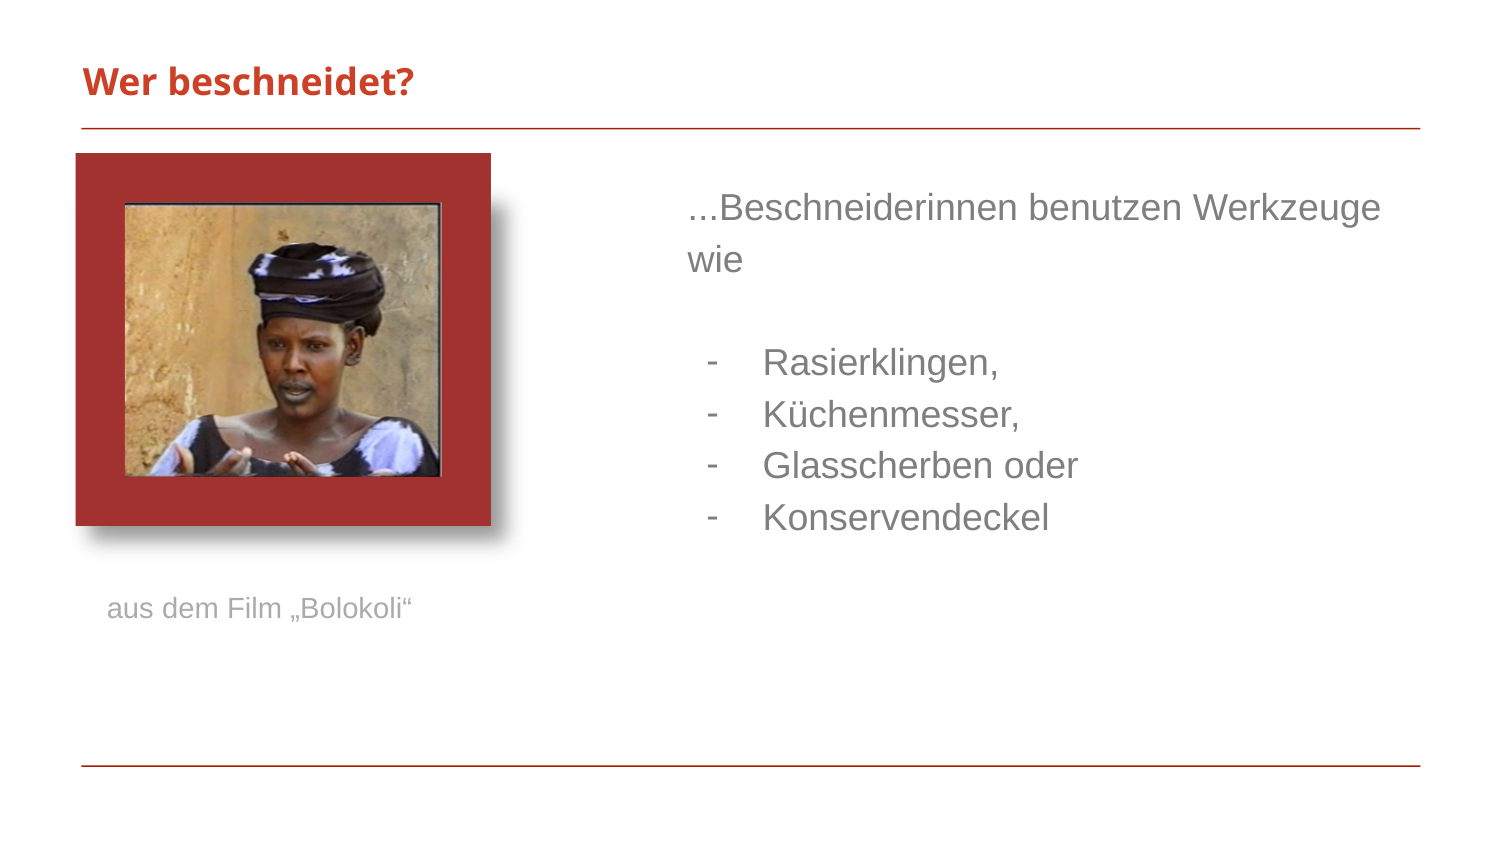

Wer beschneidet?
...Beschneiderinnen benutzen Werkzeuge wie
Rasierklingen,
Küchenmesser,
Glasscherben oder
Konservendeckel
aus dem Film „Bolokoli“